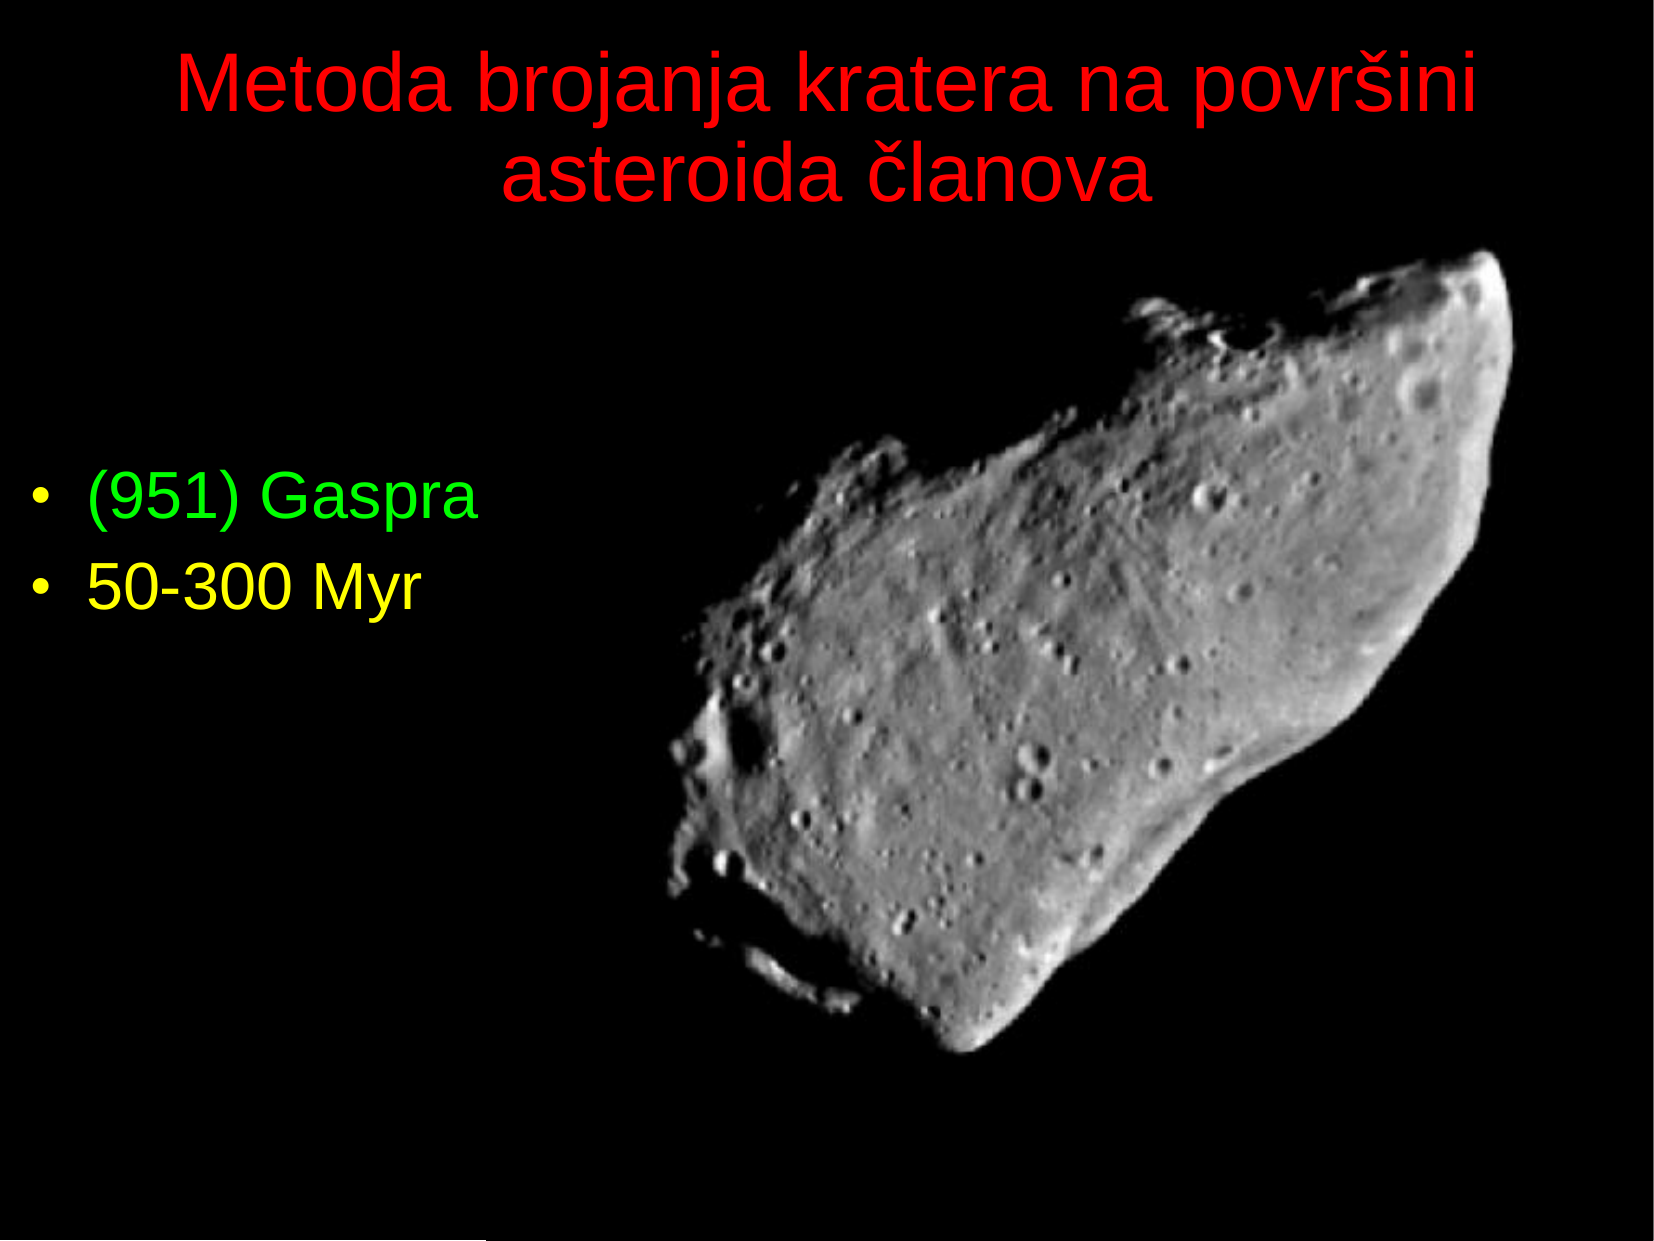

Metoda brojanja kratera na površini asteroida članova
# (951) Gaspra
50-300 Myr